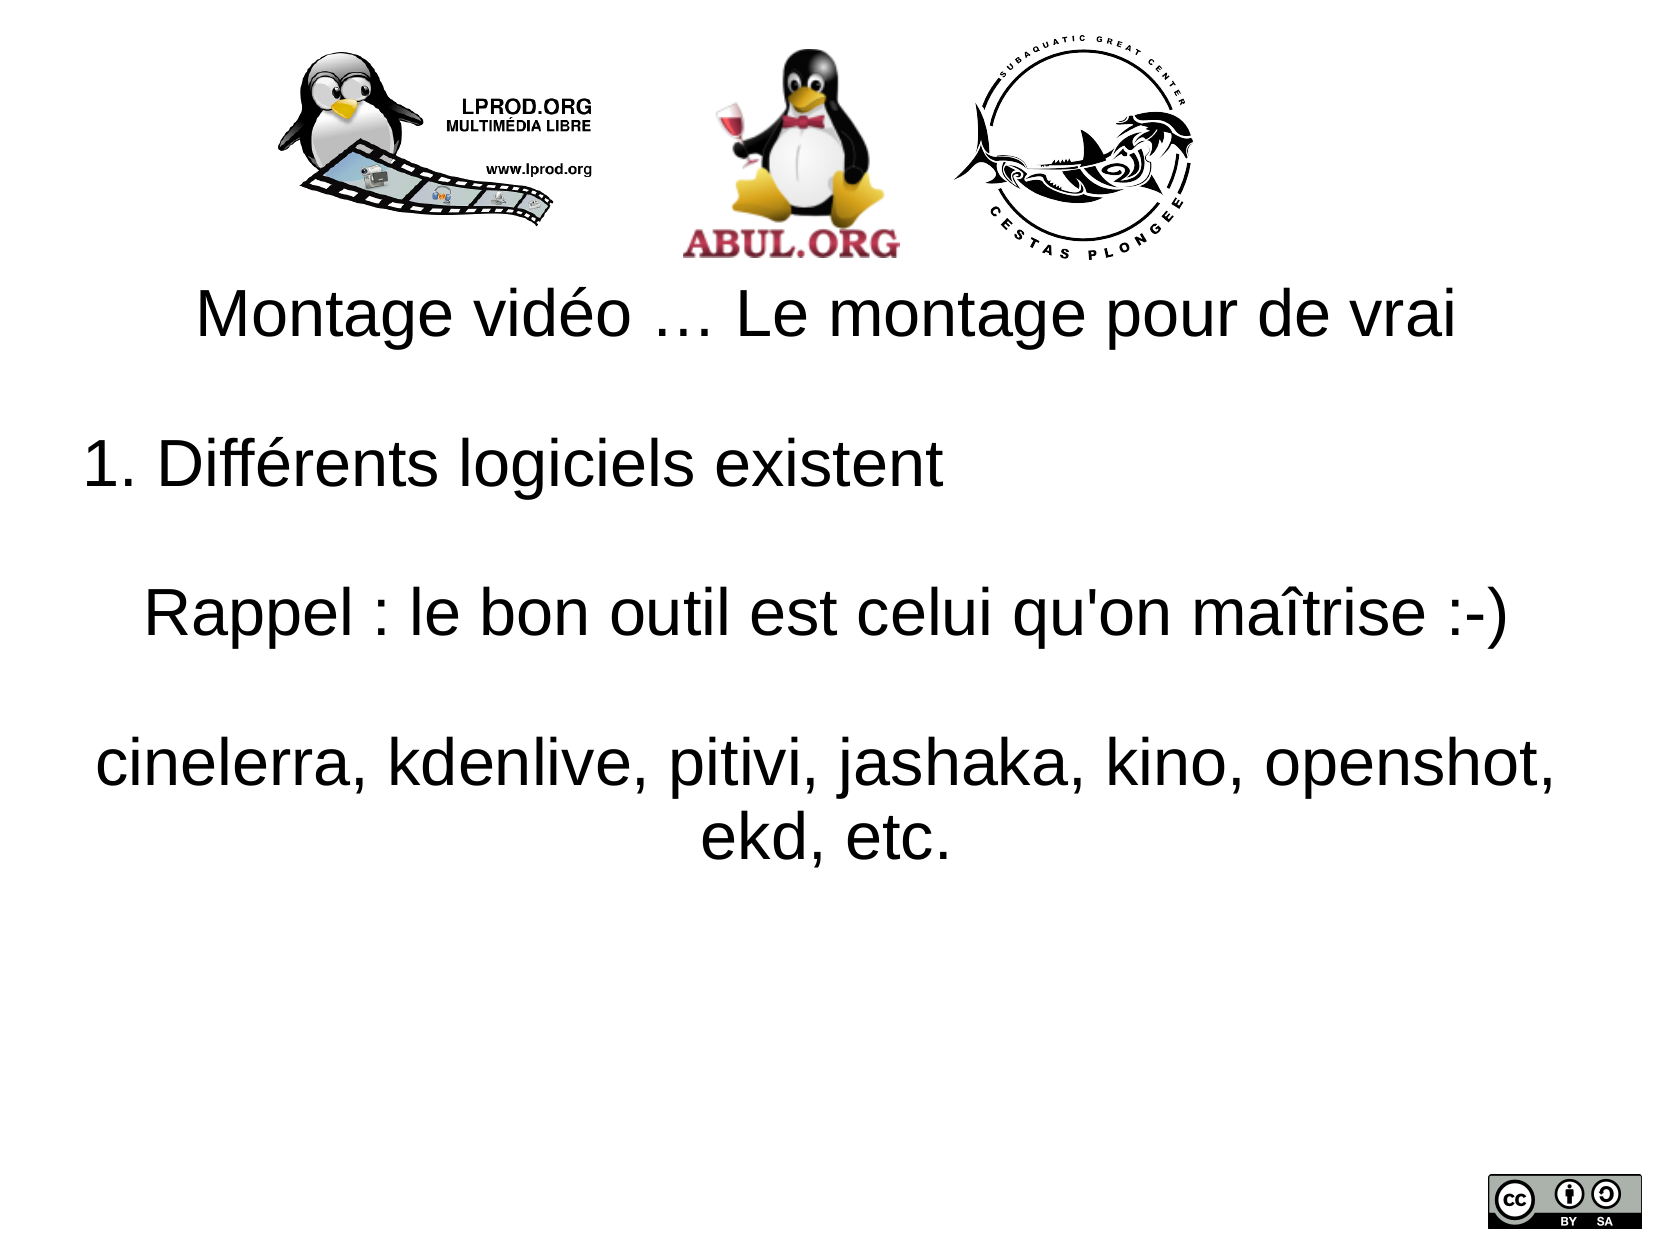

# Montage vidéo … Le montage pour de vrai
1. Différents logiciels existent
Rappel : le bon outil est celui qu'on maîtrise :-)
cinelerra, kdenlive, pitivi, jashaka, kino, openshot, ekd, etc.